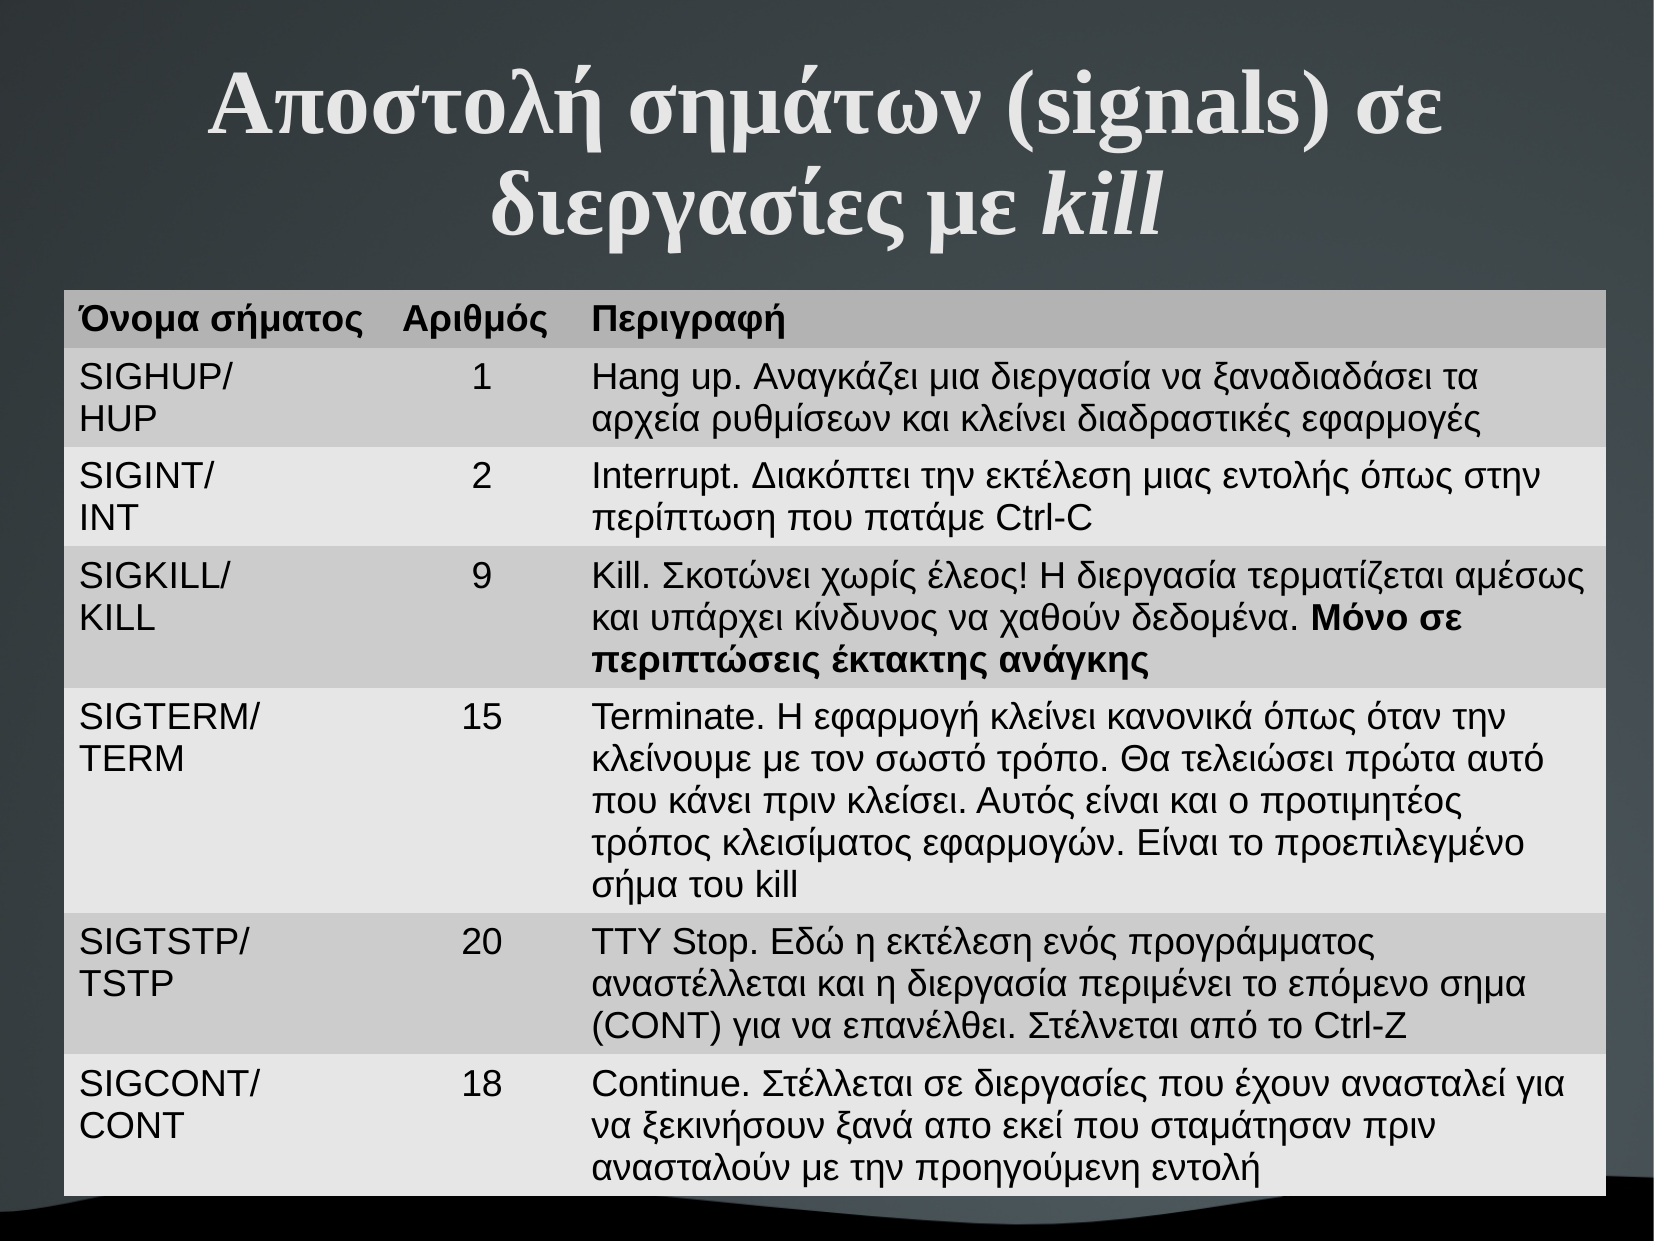

# Αποστολή σημάτων (signals) σε διεργασίες με kill
| Όνομα σήματος | Αριθμός | Περιγραφή |
| --- | --- | --- |
| SIGHUP/ HUP | 1 | Hang up. Αναγκάζει μια διεργασία να ξαναδιαδάσει τα αρχεία ρυθμίσεων και κλείνει διαδραστικές εφαρμογές |
| SIGINT/ INT | 2 | Interrupt. Διακόπτει την εκτέλεση μιας εντολής όπως στην περίπτωση που πατάμε Ctrl-C |
| SIGKILL/ KILL | 9 | Kill. Σκοτώνει χωρίς έλεος! Η διεργασία τερματίζεται αμέσως και υπάρχει κίνδυνος να χαθούν δεδομένα. Μόνο σε περιπτώσεις έκτακτης ανάγκης |
| SIGTERM/ TERM | 15 | Terminate. Η εφαρμογή κλείνει κανονικά όπως όταν την κλείνουμε με τον σωστό τρόπο. Θα τελειώσει πρώτα αυτό που κάνει πριν κλείσει. Αυτός είναι και ο προτιμητέος τρόπος κλεισίματος εφαρμογών. Είναι το προεπιλεγμένο σήμα του kill |
| SIGTSTP/ TSTP | 20 | TTY Stop. Εδώ η εκτέλεση ενός προγράμματος αναστέλλεται και η διεργασία περιμένει το επόμενο σημα (CONT) για να επανέλθει. Στέλνεται από το Ctrl-Z |
| SIGCONT/ CONT | 18 | Continue. Στέλλεται σε διεργασίες που έχουν ανασταλεί για να ξεκινήσουν ξανά απο εκεί που σταμάτησαν πριν ανασταλούν με την προηγούμενη εντολή |